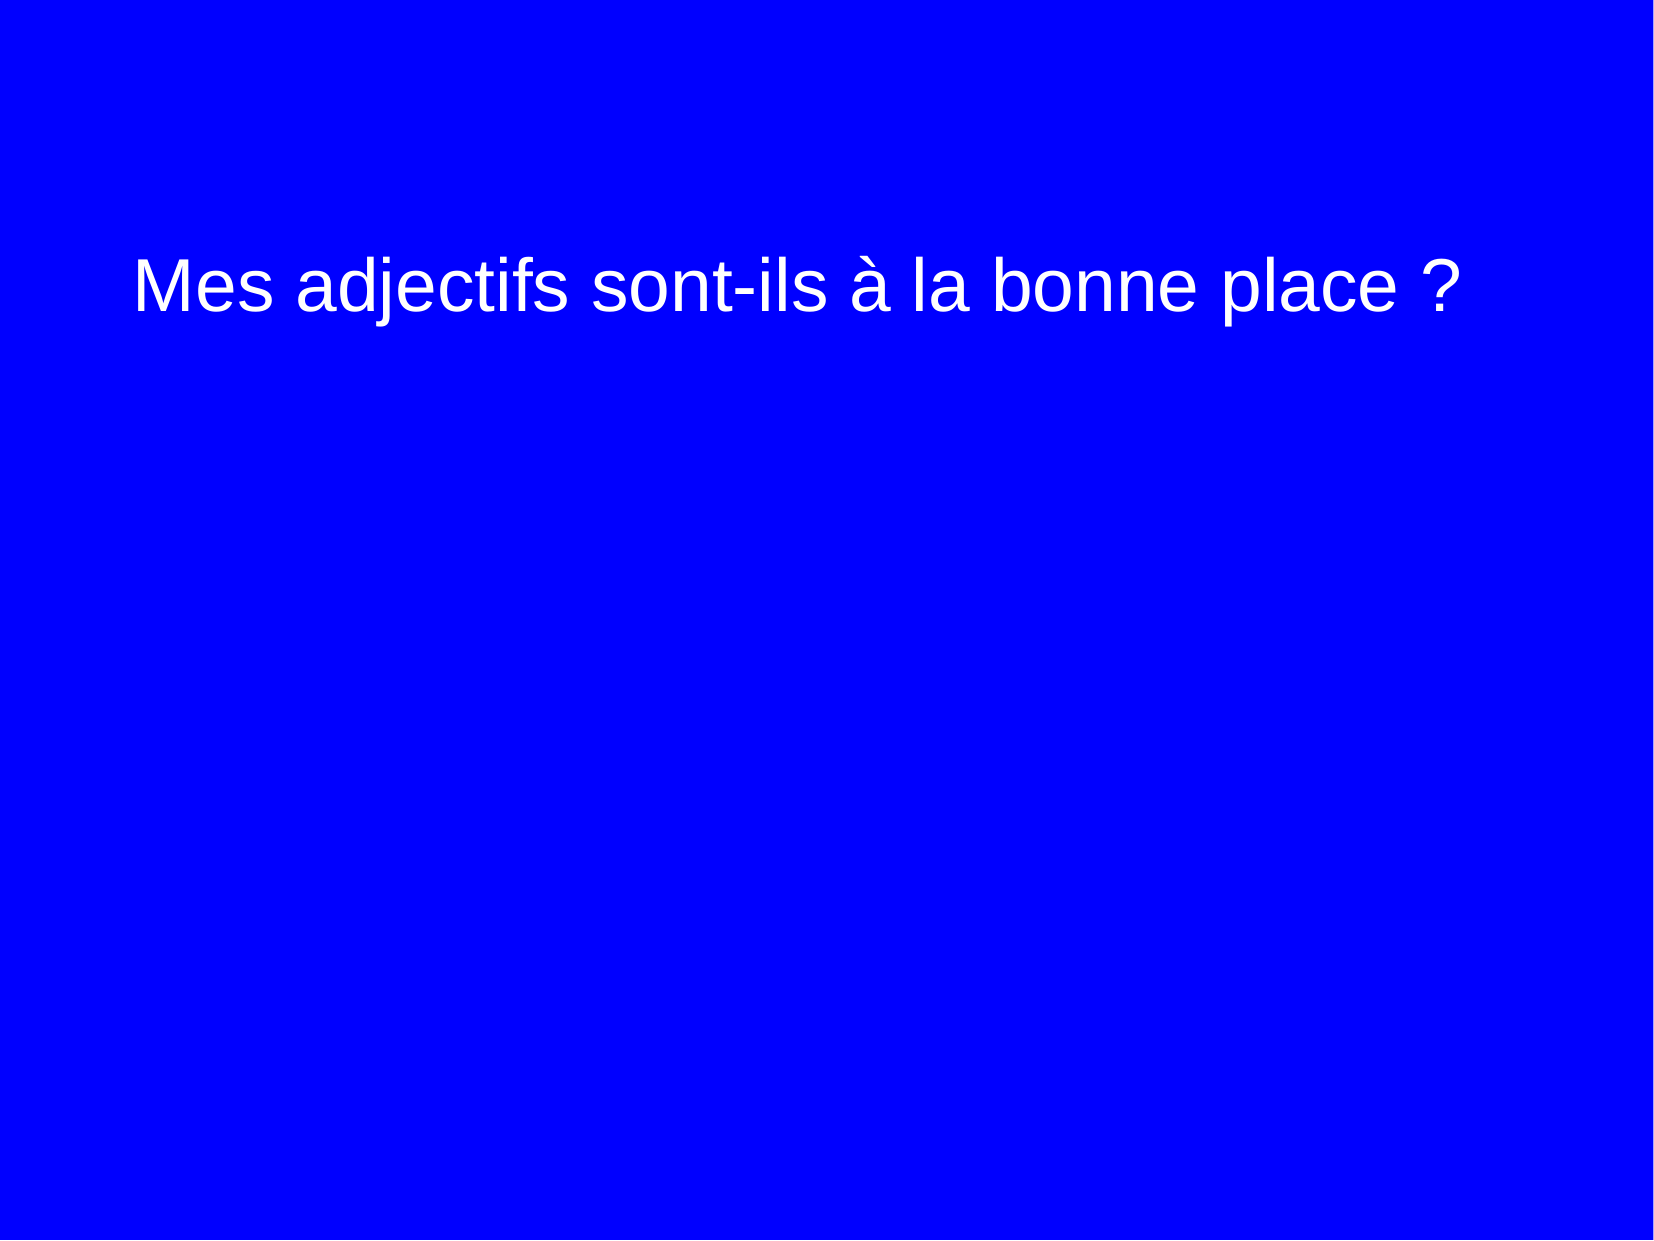

Mes adjectifs sont-ils à la bonne place ?